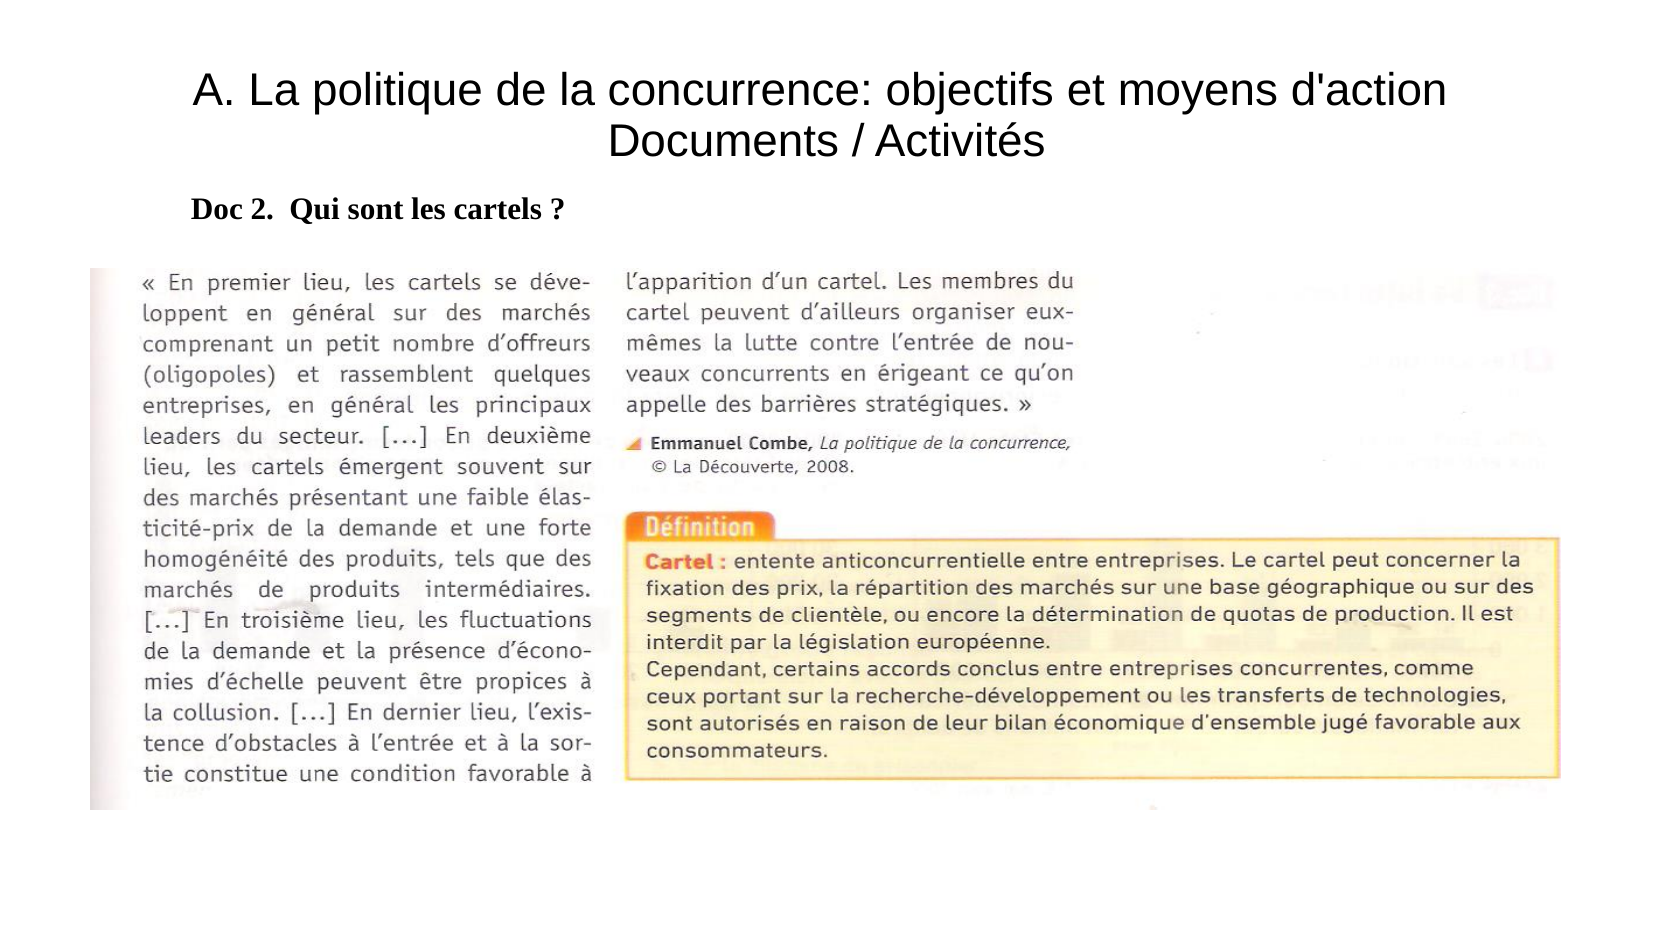

# A. La politique de la concurrence: objectifs et moyens d'action Documents / Activités
Doc 2. Qui sont les cartels ?